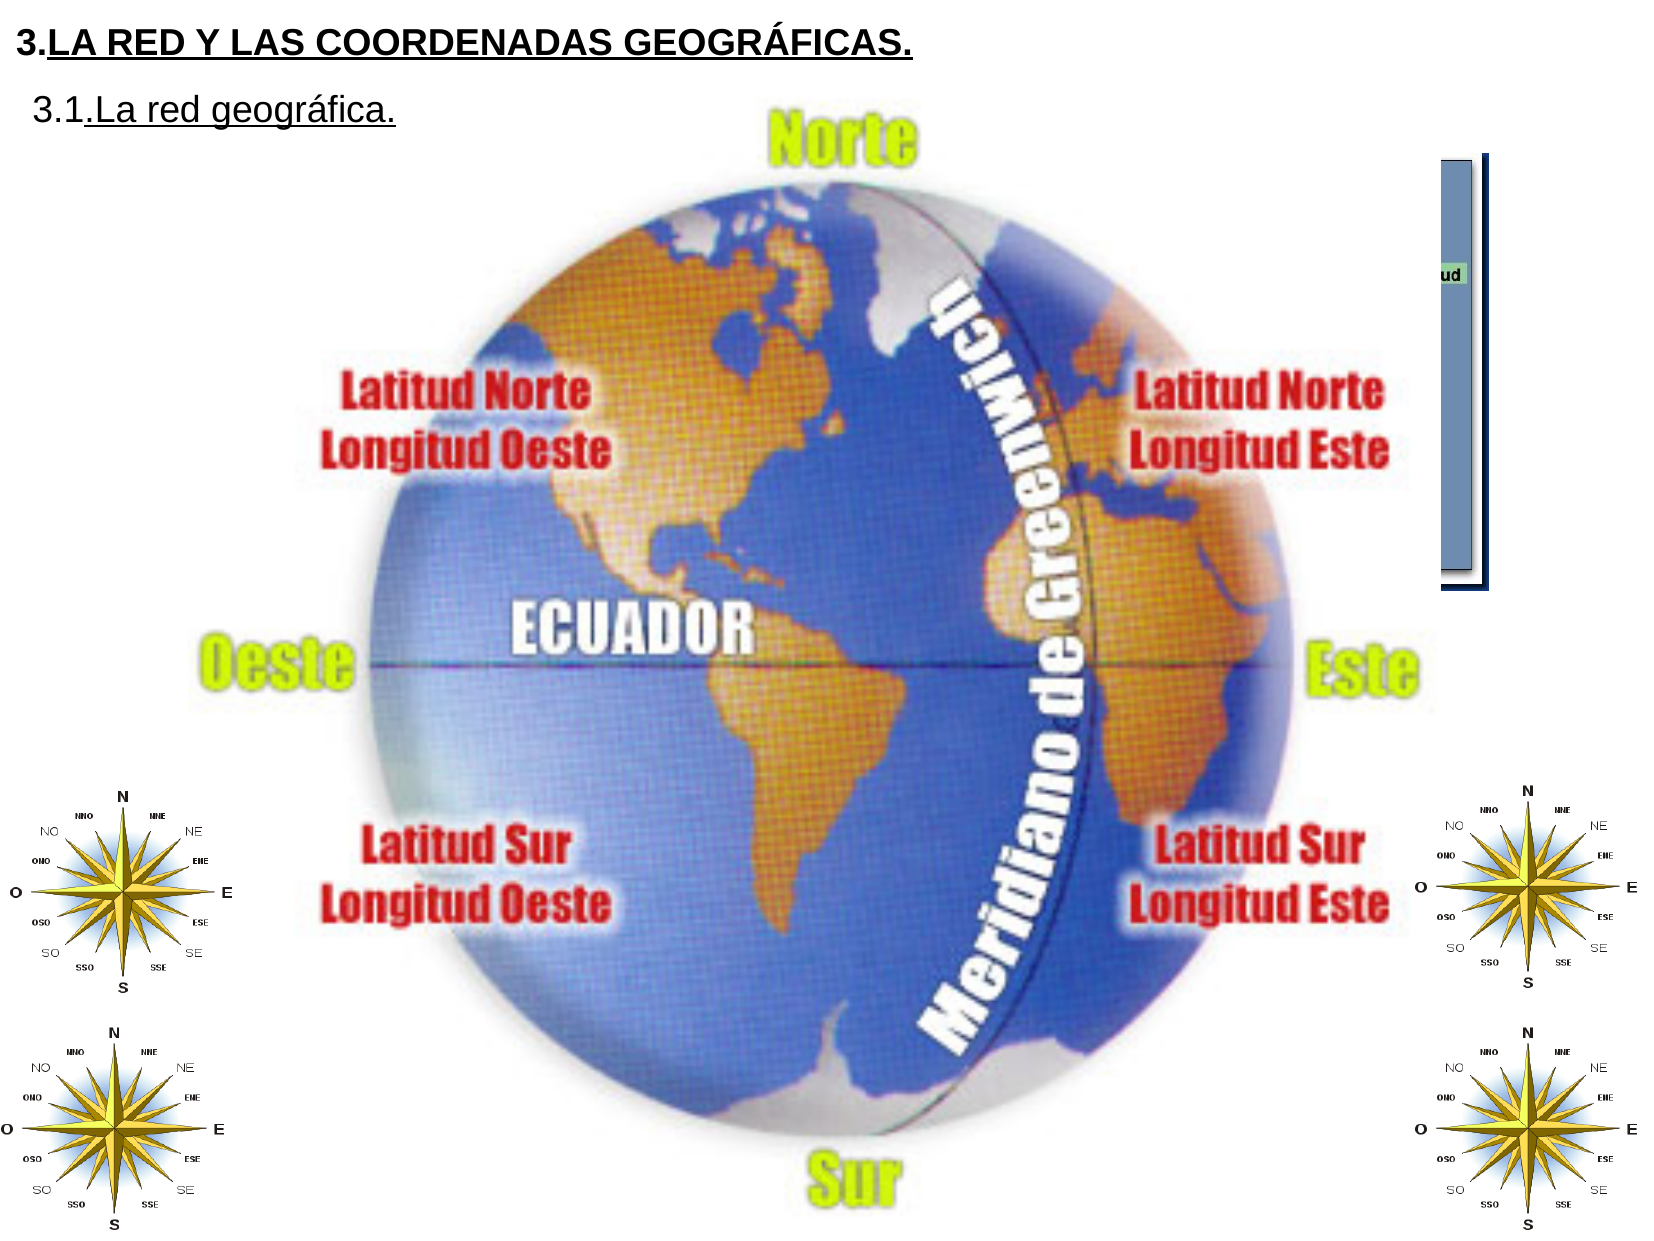

3.LA RED Y LAS COORDENADAS GEOGRÁFICAS.
3.1.La red geográfica.